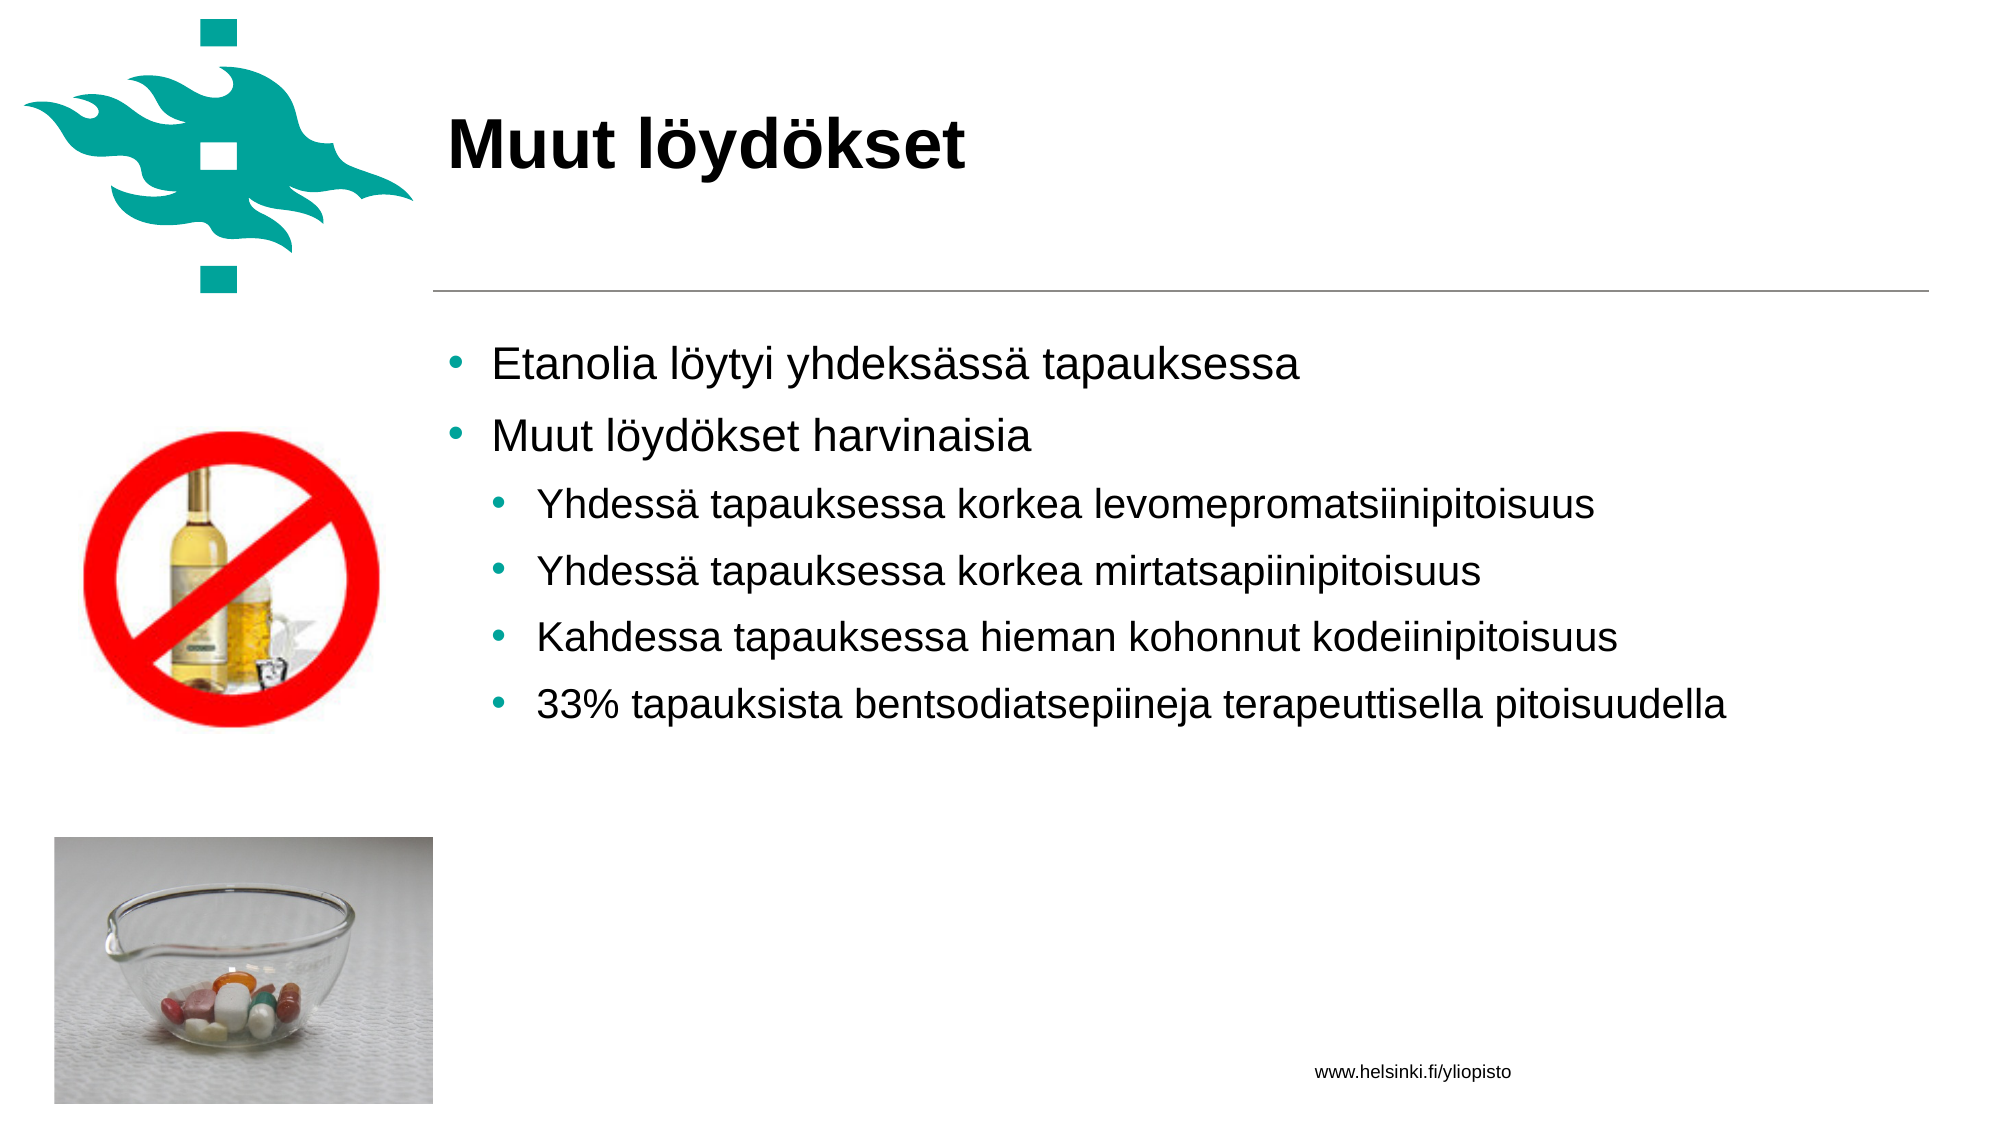

Muut löydökset
# Etanolia löytyi yhdeksässä tapauksessa
Muut löydökset harvinaisia
Yhdessä tapauksessa korkea levomepromatsiinipitoisuus
Yhdessä tapauksessa korkea mirtatsapiinipitoisuus
Kahdessa tapauksessa hieman kohonnut kodeiinipitoisuus
33% tapauksista bentsodiatsepiineja terapeuttisella pitoisuudella